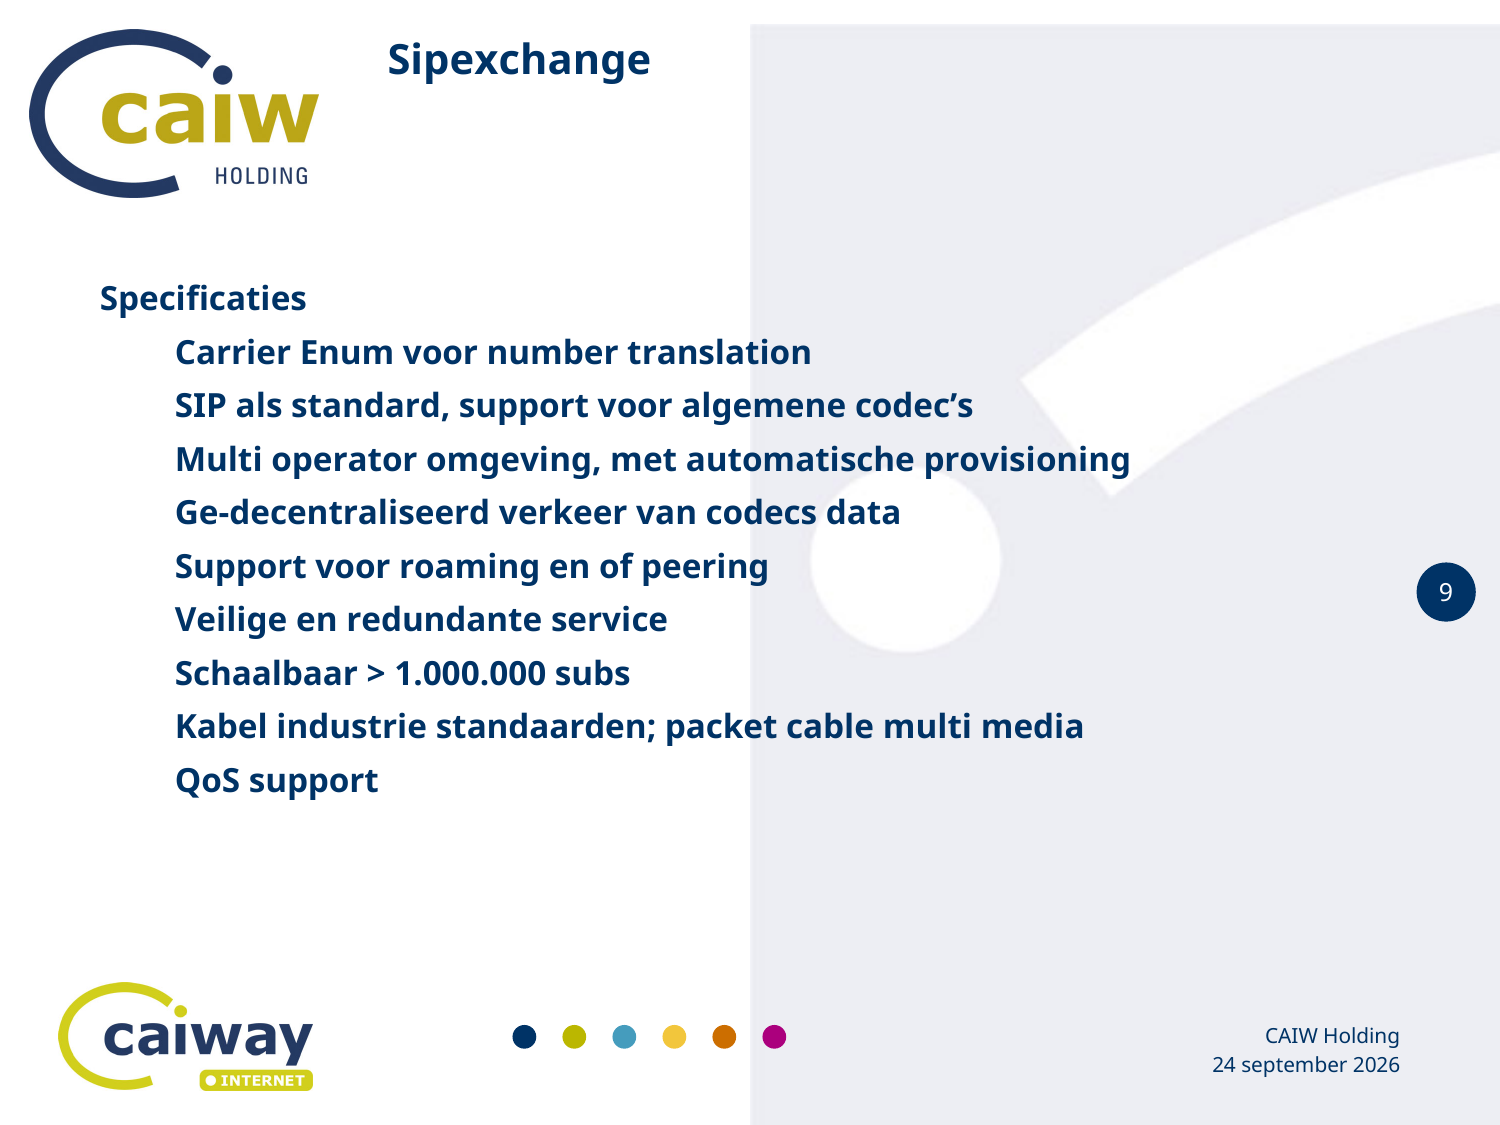

# Sipexchange
Specificaties
Carrier Enum voor number translation
SIP als standard, support voor algemene codec’s
Multi operator omgeving, met automatische provisioning
Ge-decentraliseerd verkeer van codecs data
Support voor roaming en of peering
Veilige en redundante service
Schaalbaar > 1.000.000 subs
Kabel industrie standaarden; packet cable multi media
QoS support
9
CAIW Holding